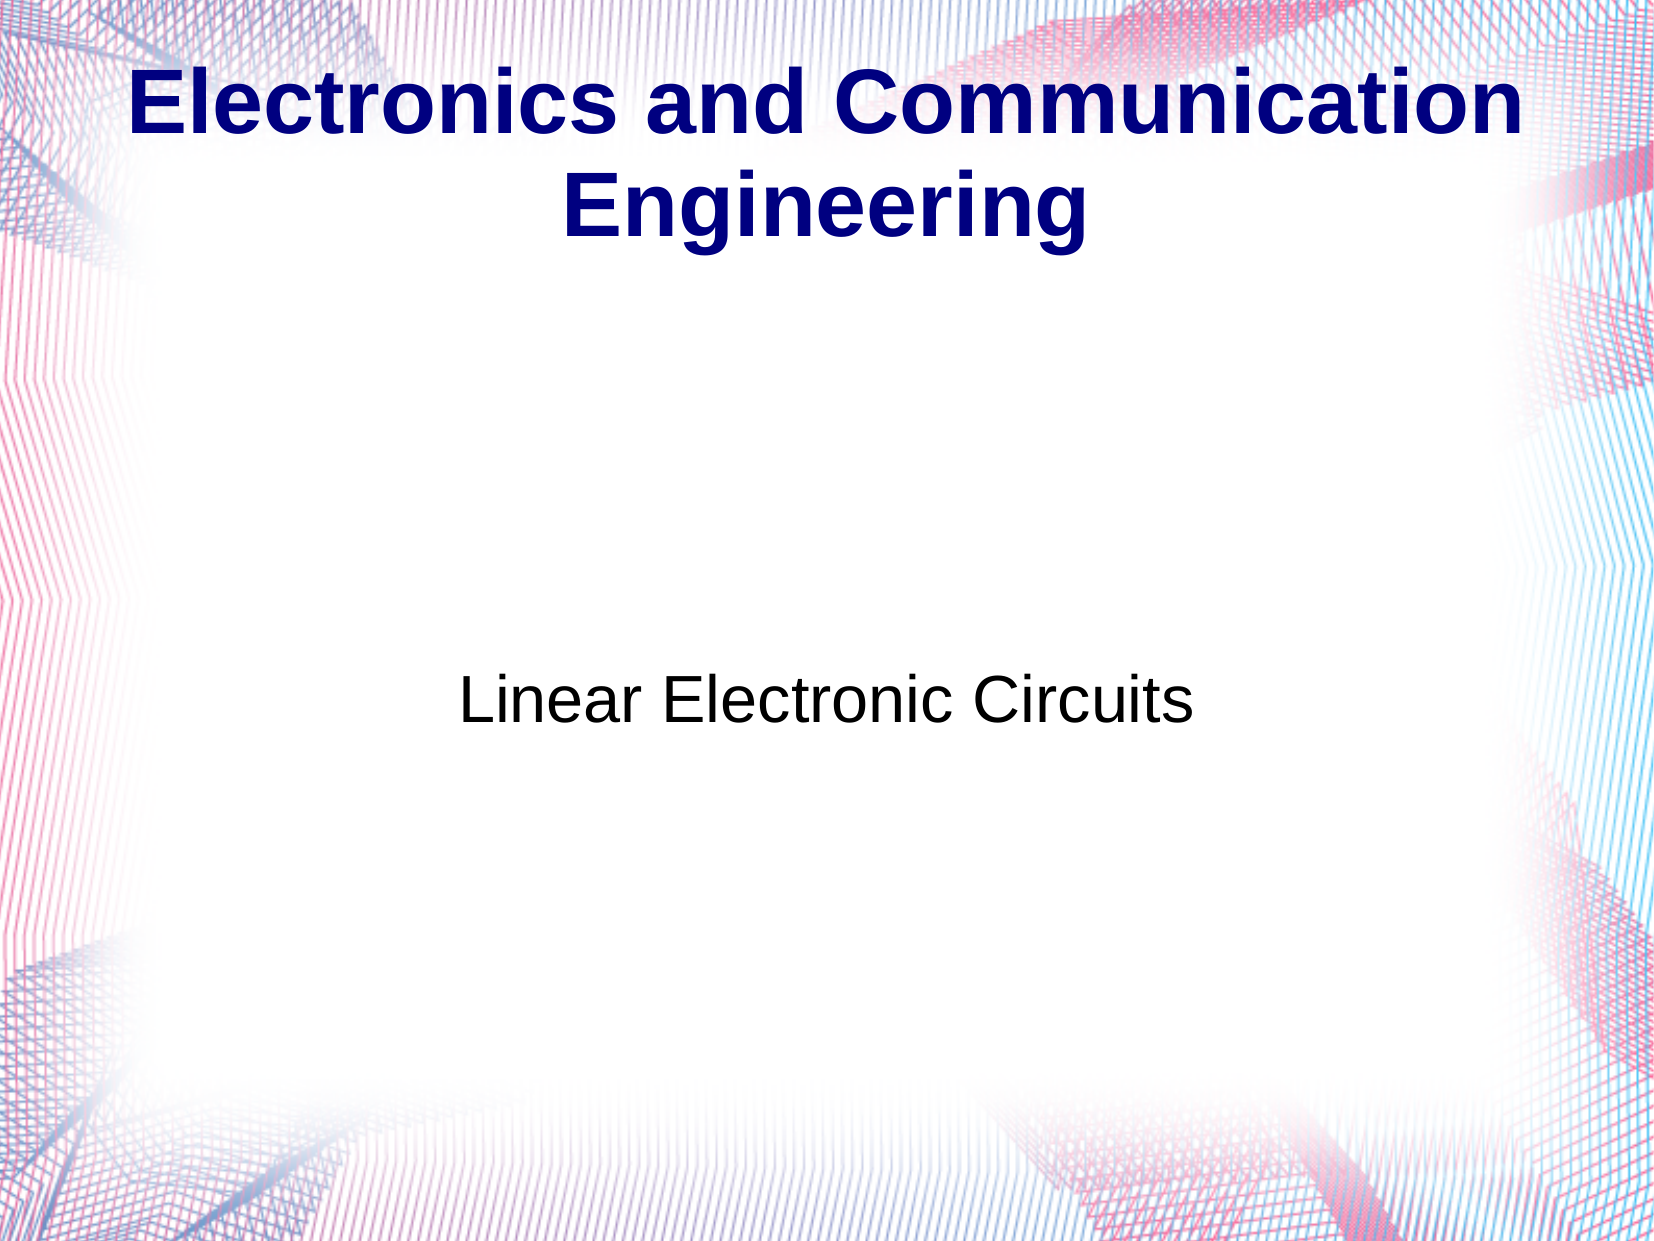

# Electronics and Communication Engineering
Linear Electronic Circuits